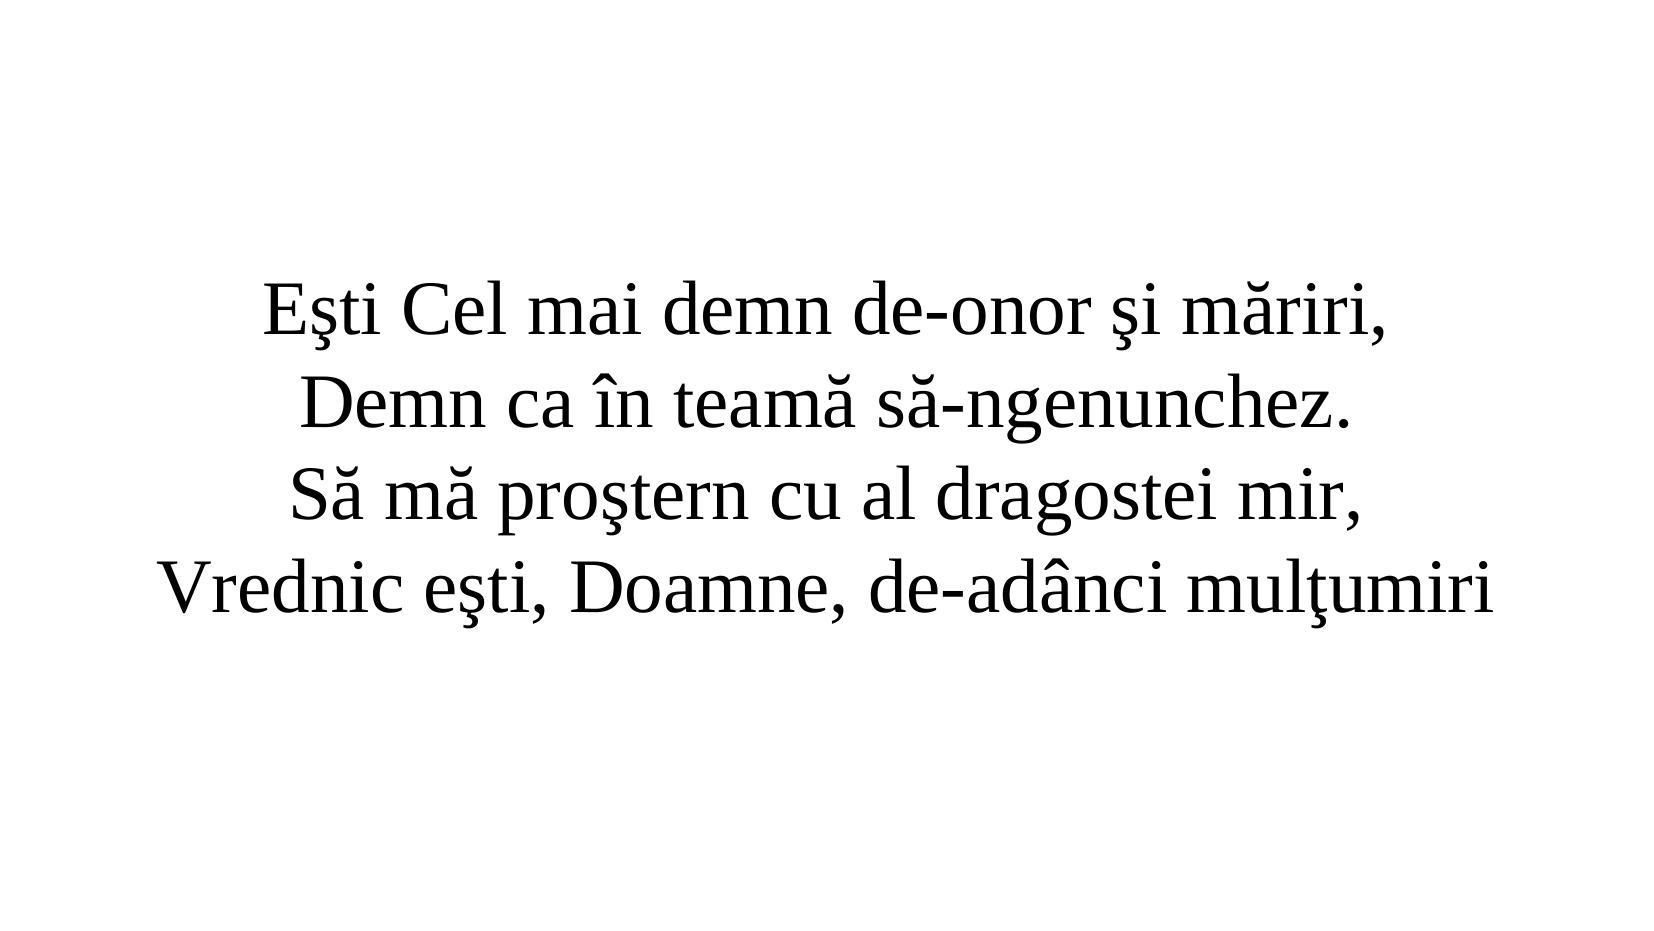

# Eşti Cel mai demn de-onor şi măriri,
Demn ca în teamă să-ngenunchez.
Să mă proştern cu al dragostei mir,
Vrednic eşti, Doamne, de-adânci mulţumiri